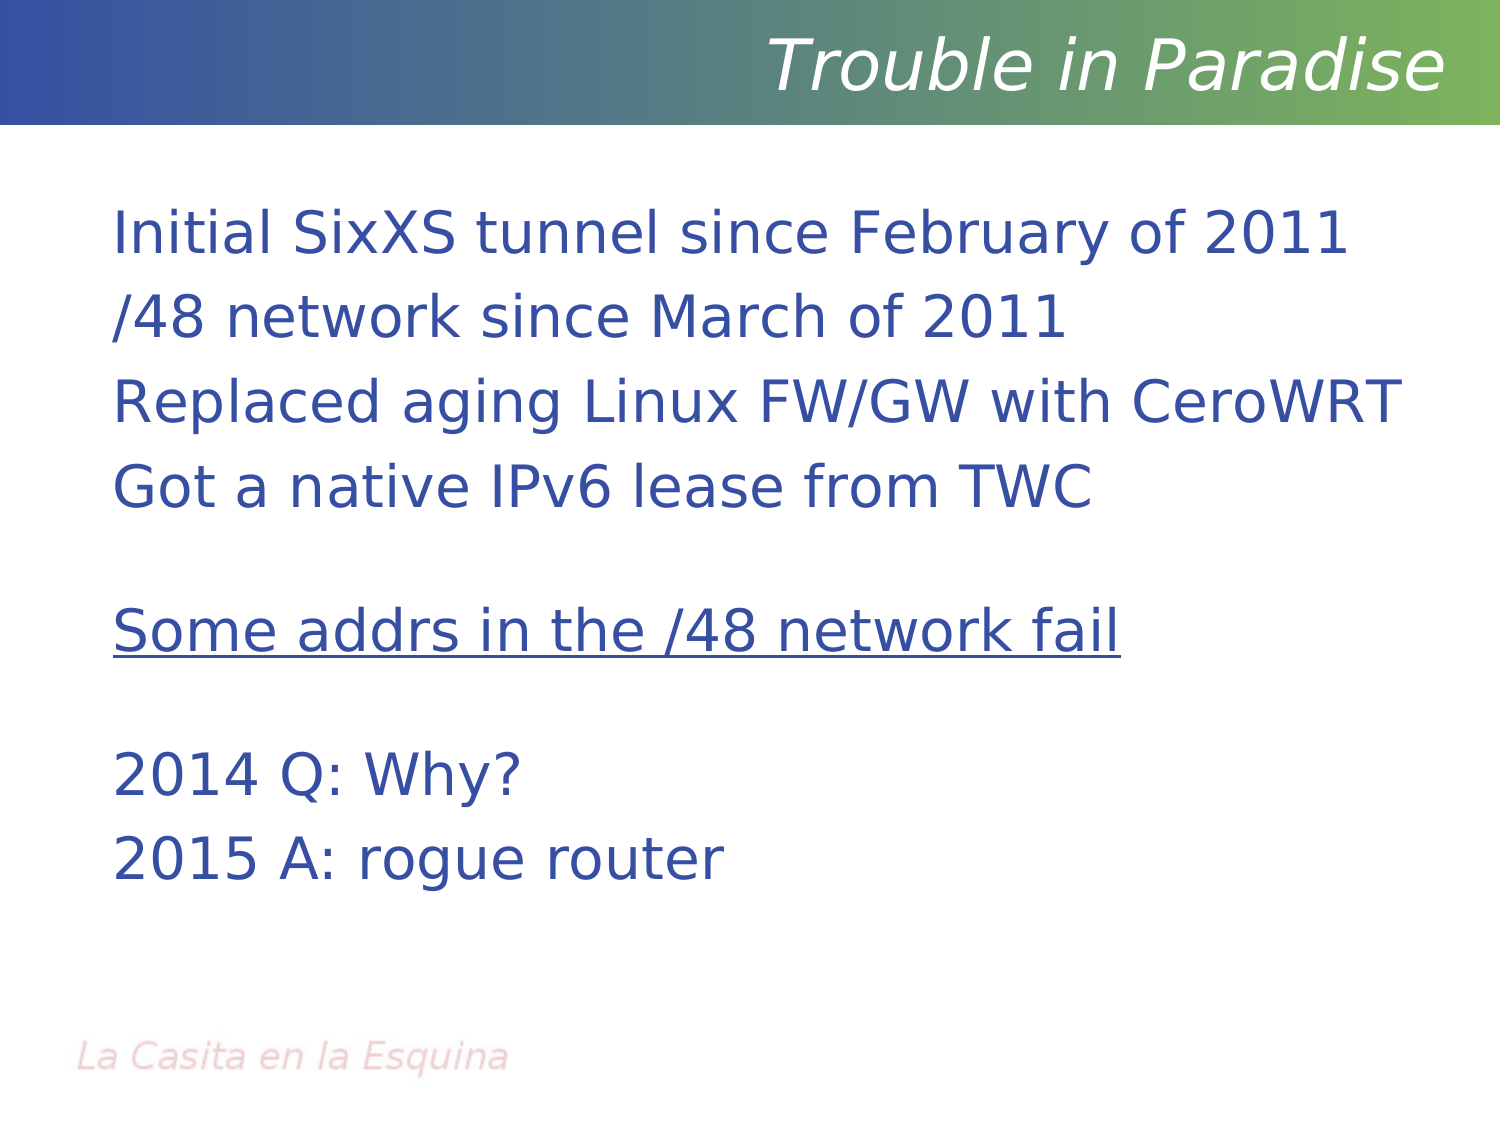

# Trouble in Paradise
Initial SixXS tunnel since February of 2011
/48 network since March of 2011
Replaced aging Linux FW/GW with CeroWRT
Got a native IPv6 lease from TWC
Some addrs in the /48 network fail
2014 Q: Why?
2015 A: rogue router